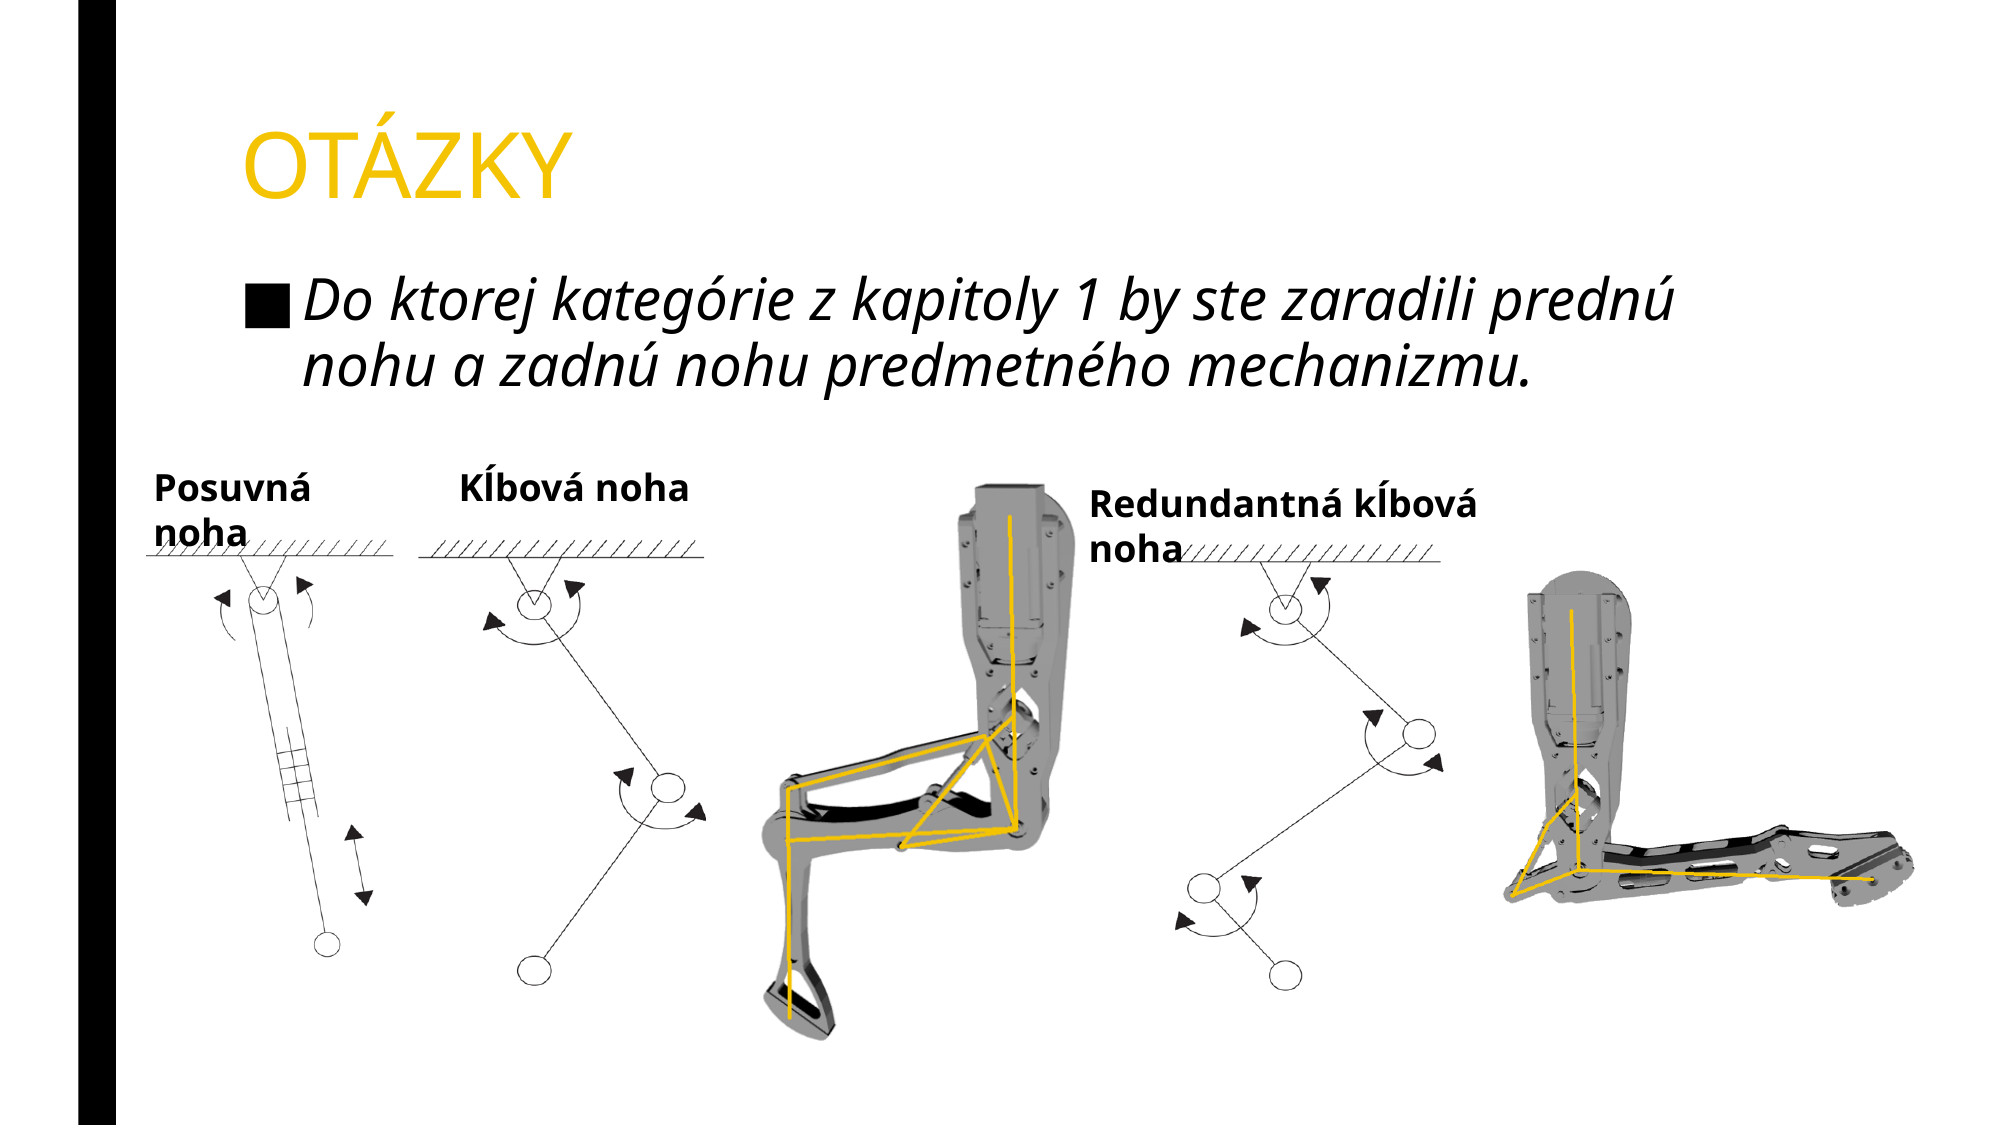

# OTÁZKY
Do ktorej kategórie z kapitoly 1 by ste zaradili prednú nohu a zadnú nohu predmetného mechanizmu.
Posuvná noha
Kĺbová noha
Redundantná kĺbová noha